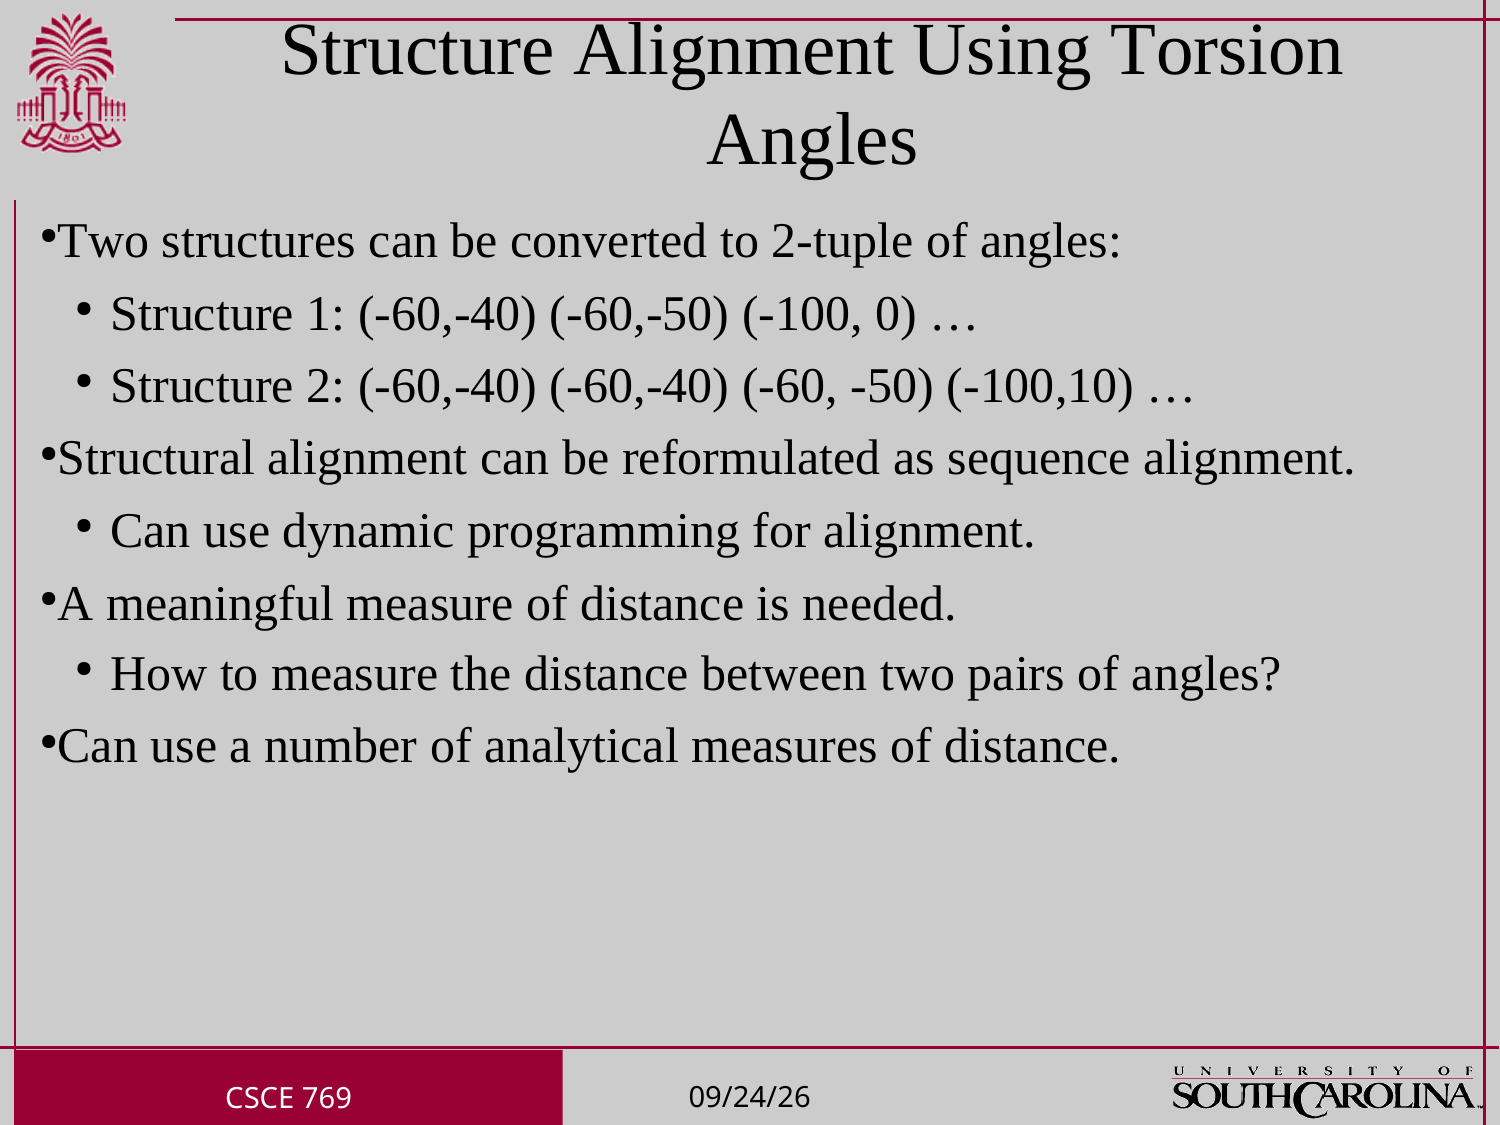

# Structure Alignment Using Torsion Angles
Two structures can be converted to 2-tuple of angles:
Structure 1: (-60,-40) (-60,-50) (-100, 0) …
Structure 2: (-60,-40) (-60,-40) (-60, -50) (-100,10) …
Structural alignment can be reformulated as sequence alignment.
Can use dynamic programming for alignment.
A meaningful measure of distance is needed.
How to measure the distance between two pairs of angles?
Can use a number of analytical measures of distance.